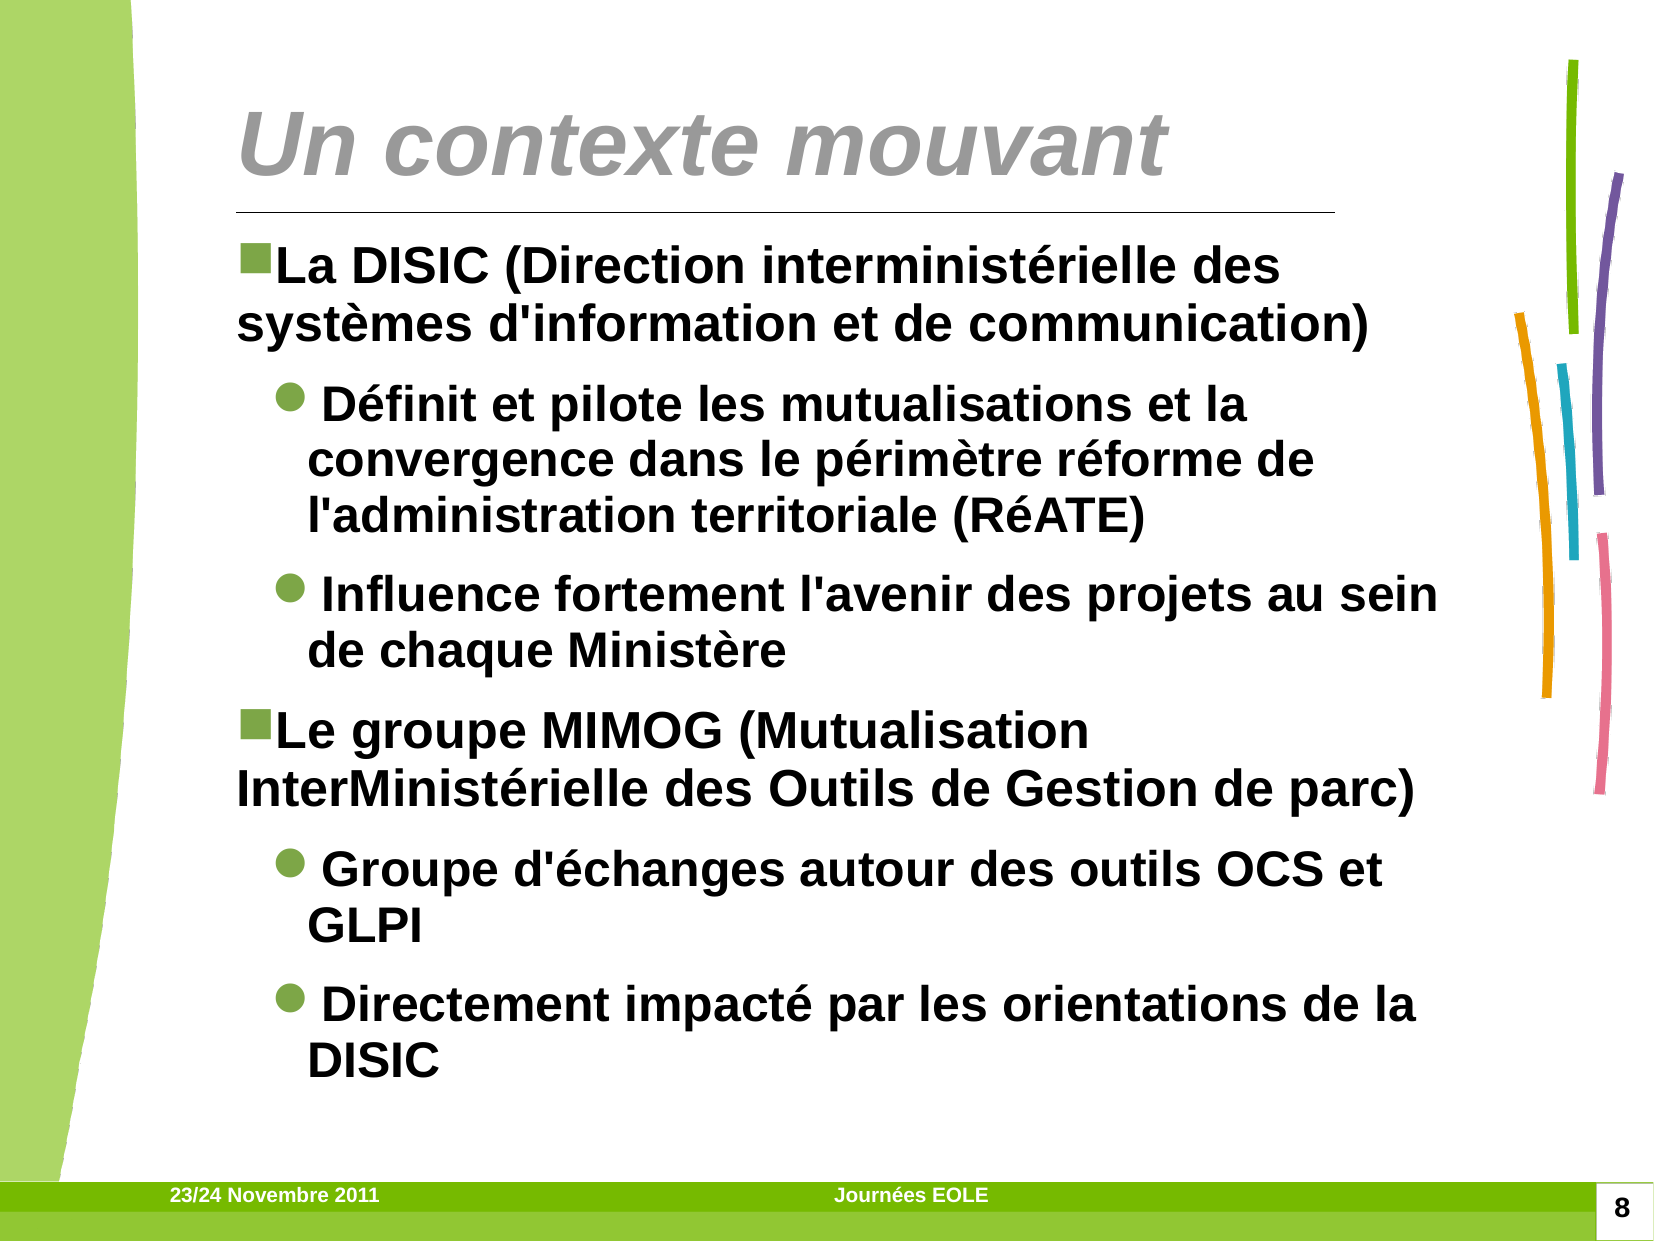

# Un contexte mouvant
La DISIC (Direction interministérielle des systèmes d'information et de communication)
Définit et pilote les mutualisations et la convergence dans le périmètre réforme de l'administration territoriale (RéATE)
Influence fortement l'avenir des projets au sein de chaque Ministère
Le groupe MIMOG (Mutualisation InterMinistérielle des Outils de Gestion de parc)
Groupe d'échanges autour des outils OCS et GLPI
Directement impacté par les orientations de la DISIC